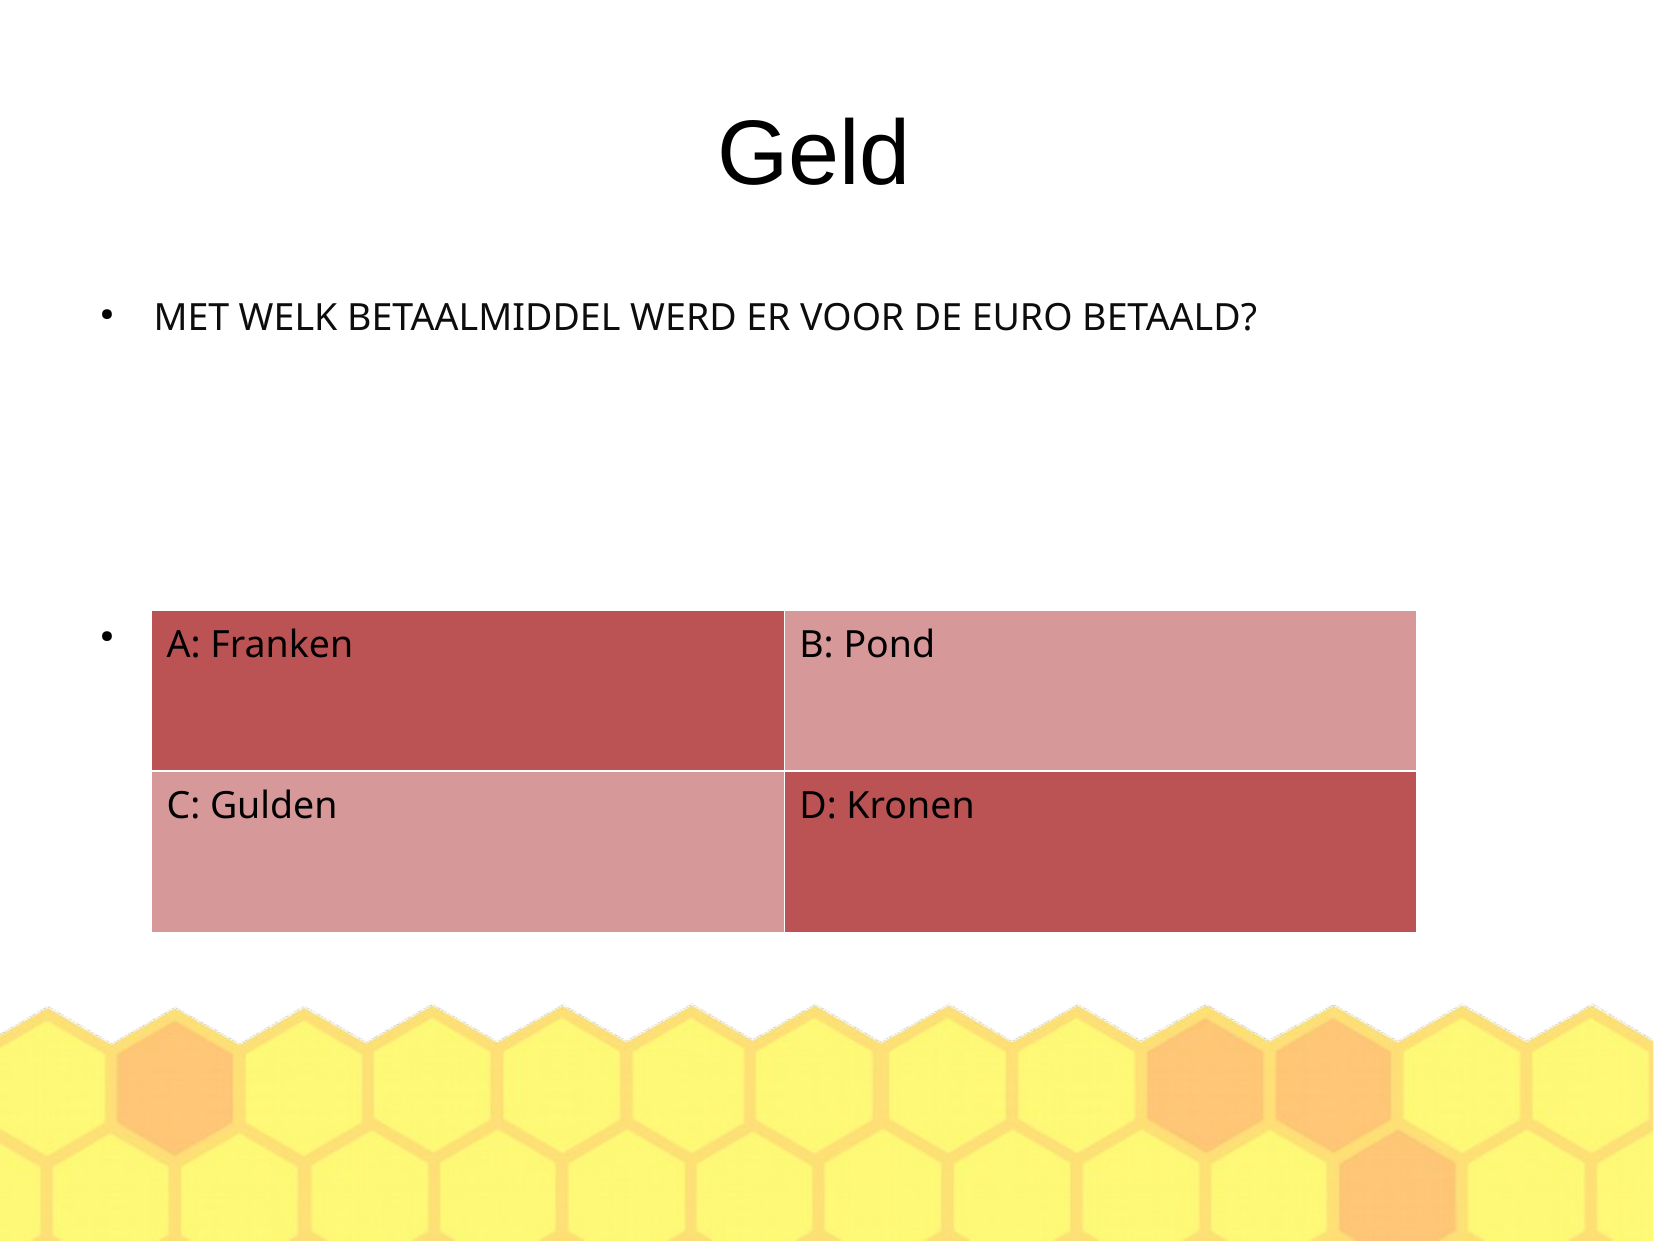

# Geld
Met welk betaalmiddel werd er voor de euro betaald?
| A: Franken | B: Pond |
| --- | --- |
| C: Gulden | D: Kronen |